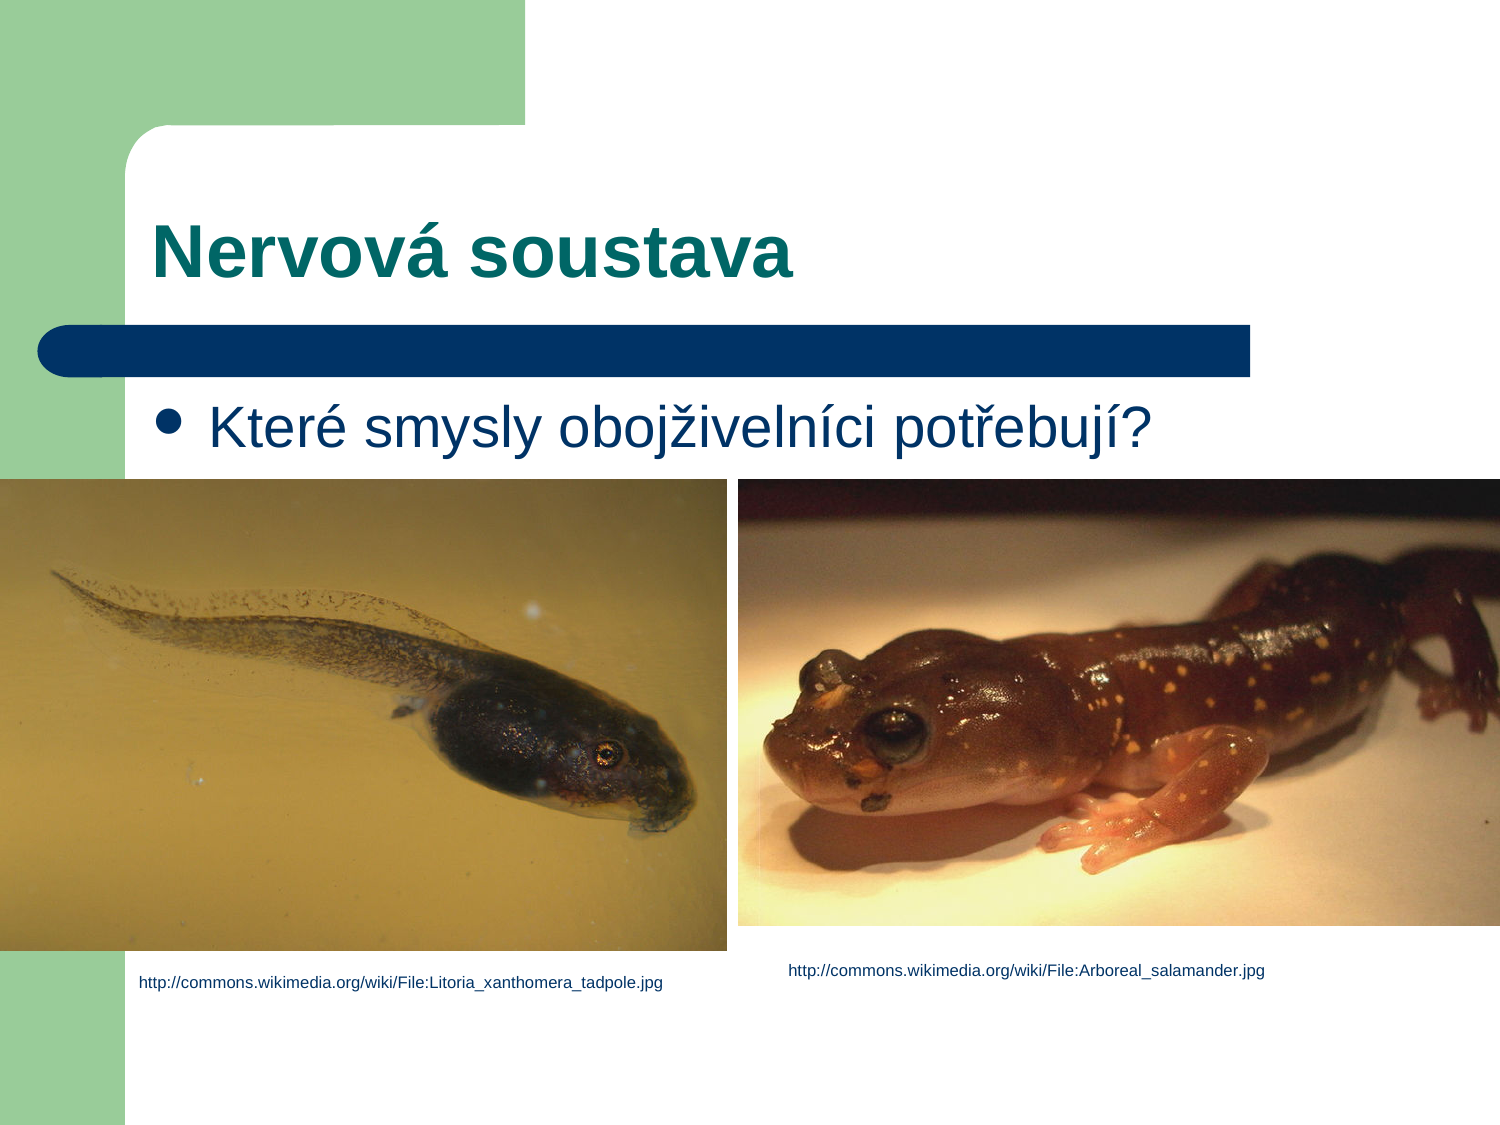

# Nervová soustava
Které smysly obojživelníci potřebují?
http://commons.wikimedia.org/wiki/File:Arboreal_salamander.jpg
http://commons.wikimedia.org/wiki/File:Litoria_xanthomera_tadpole.jpg